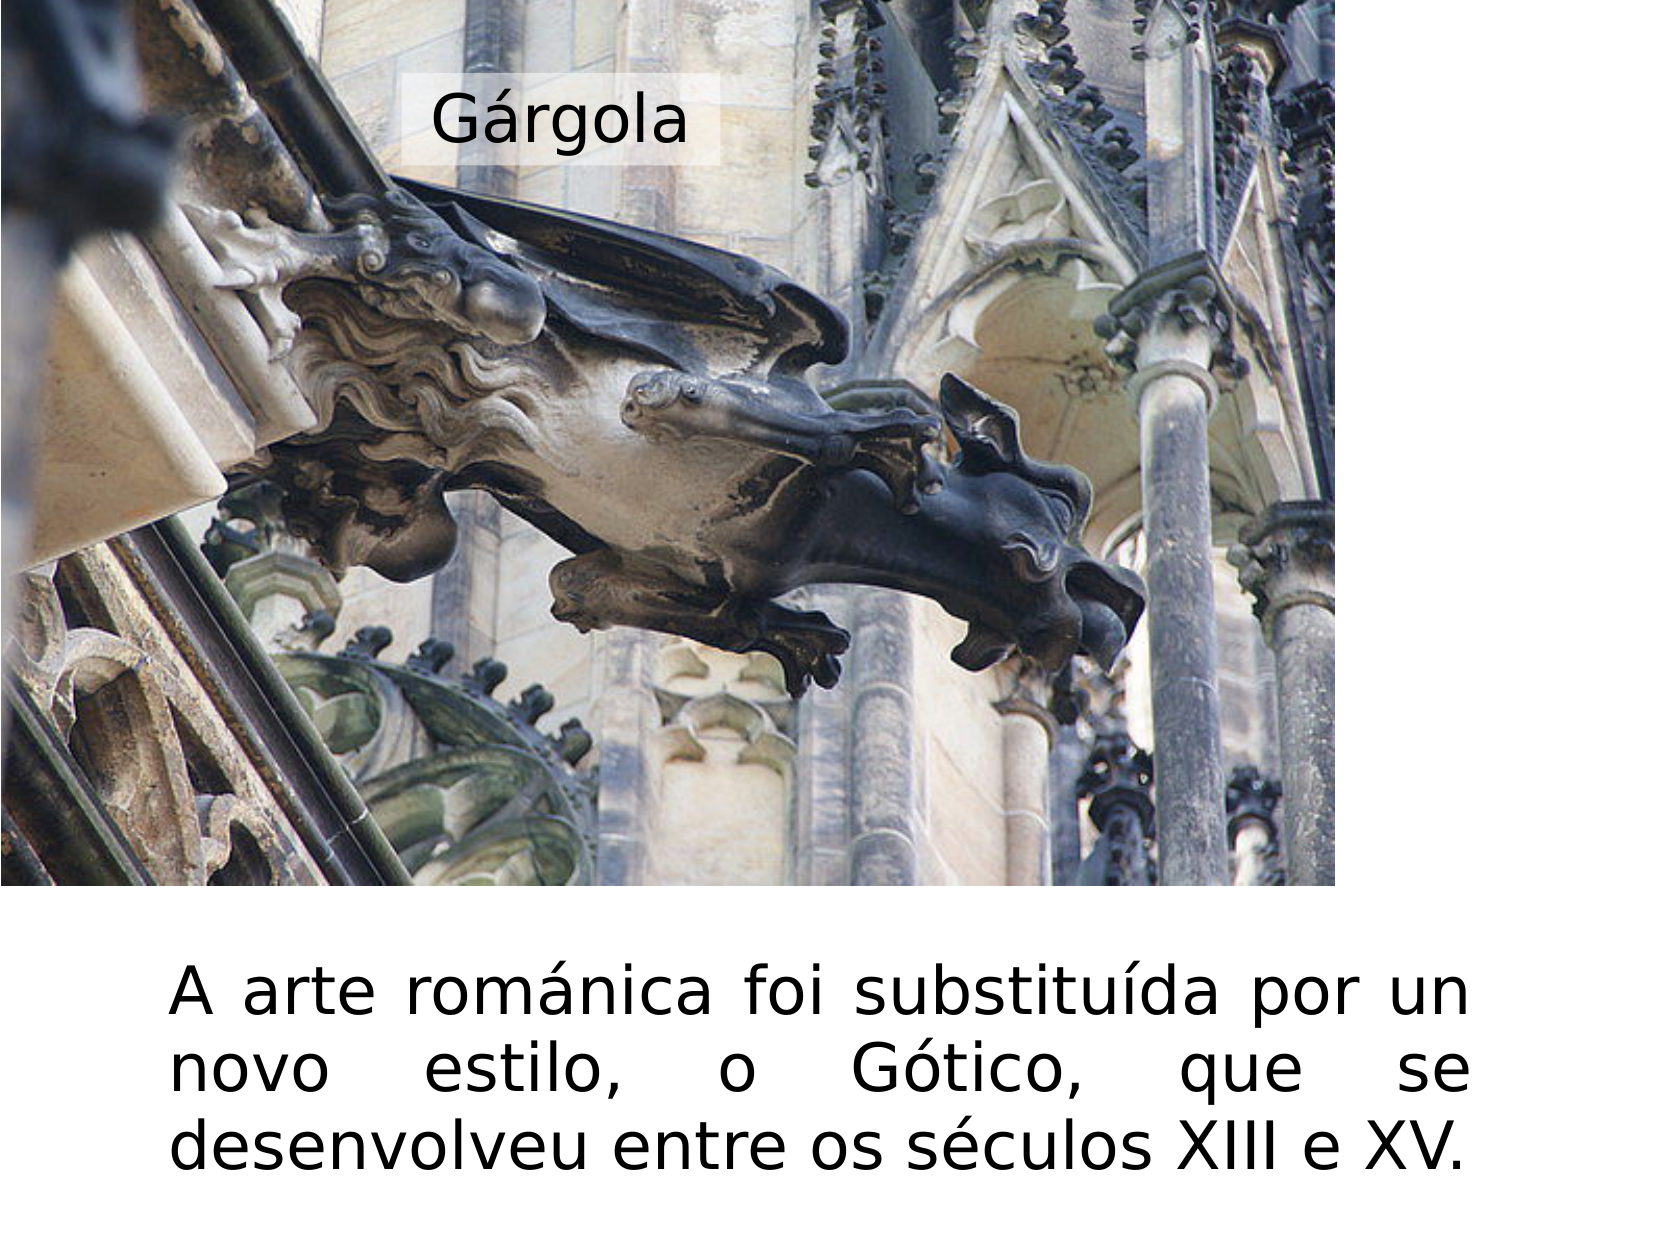

Gárgola
A arte románica foi substituída por un novo estilo, o Gótico, que se desenvolveu entre os séculos XIII e XV.